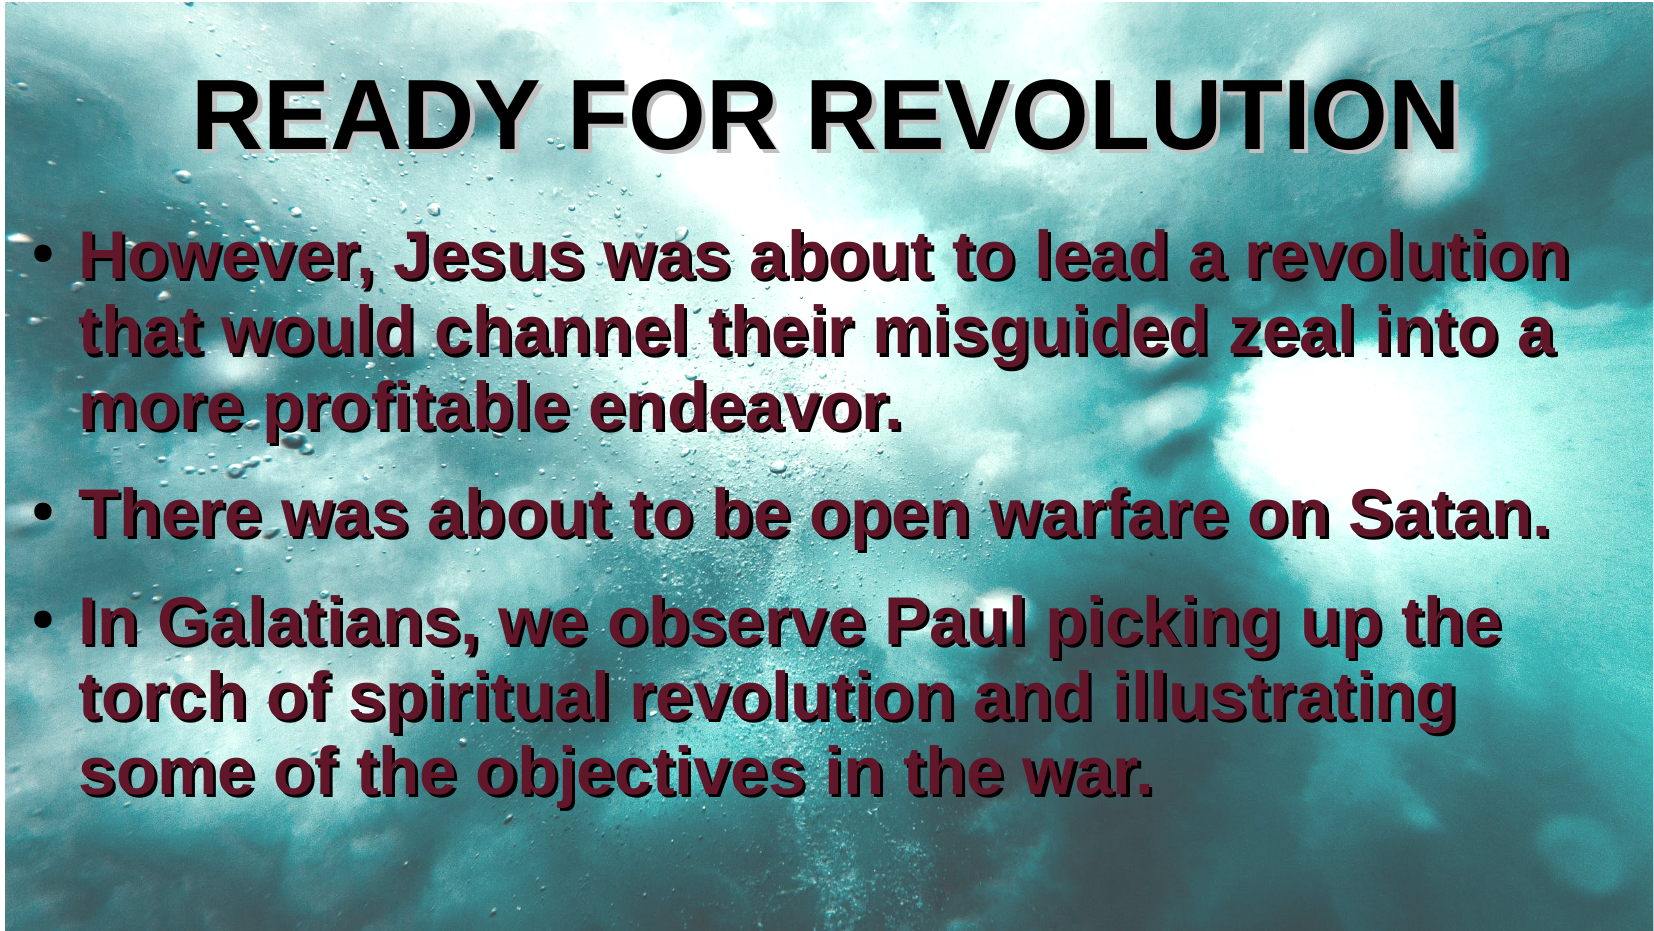

# READY FOR REVOLUTION
However, Jesus was about to lead a revolution that would channel their misguided zeal into a more profitable endeavor.
There was about to be open warfare on Satan.
In Galatians, we observe Paul picking up the torch of spiritual revolution and illustrating some of the objectives in the war.